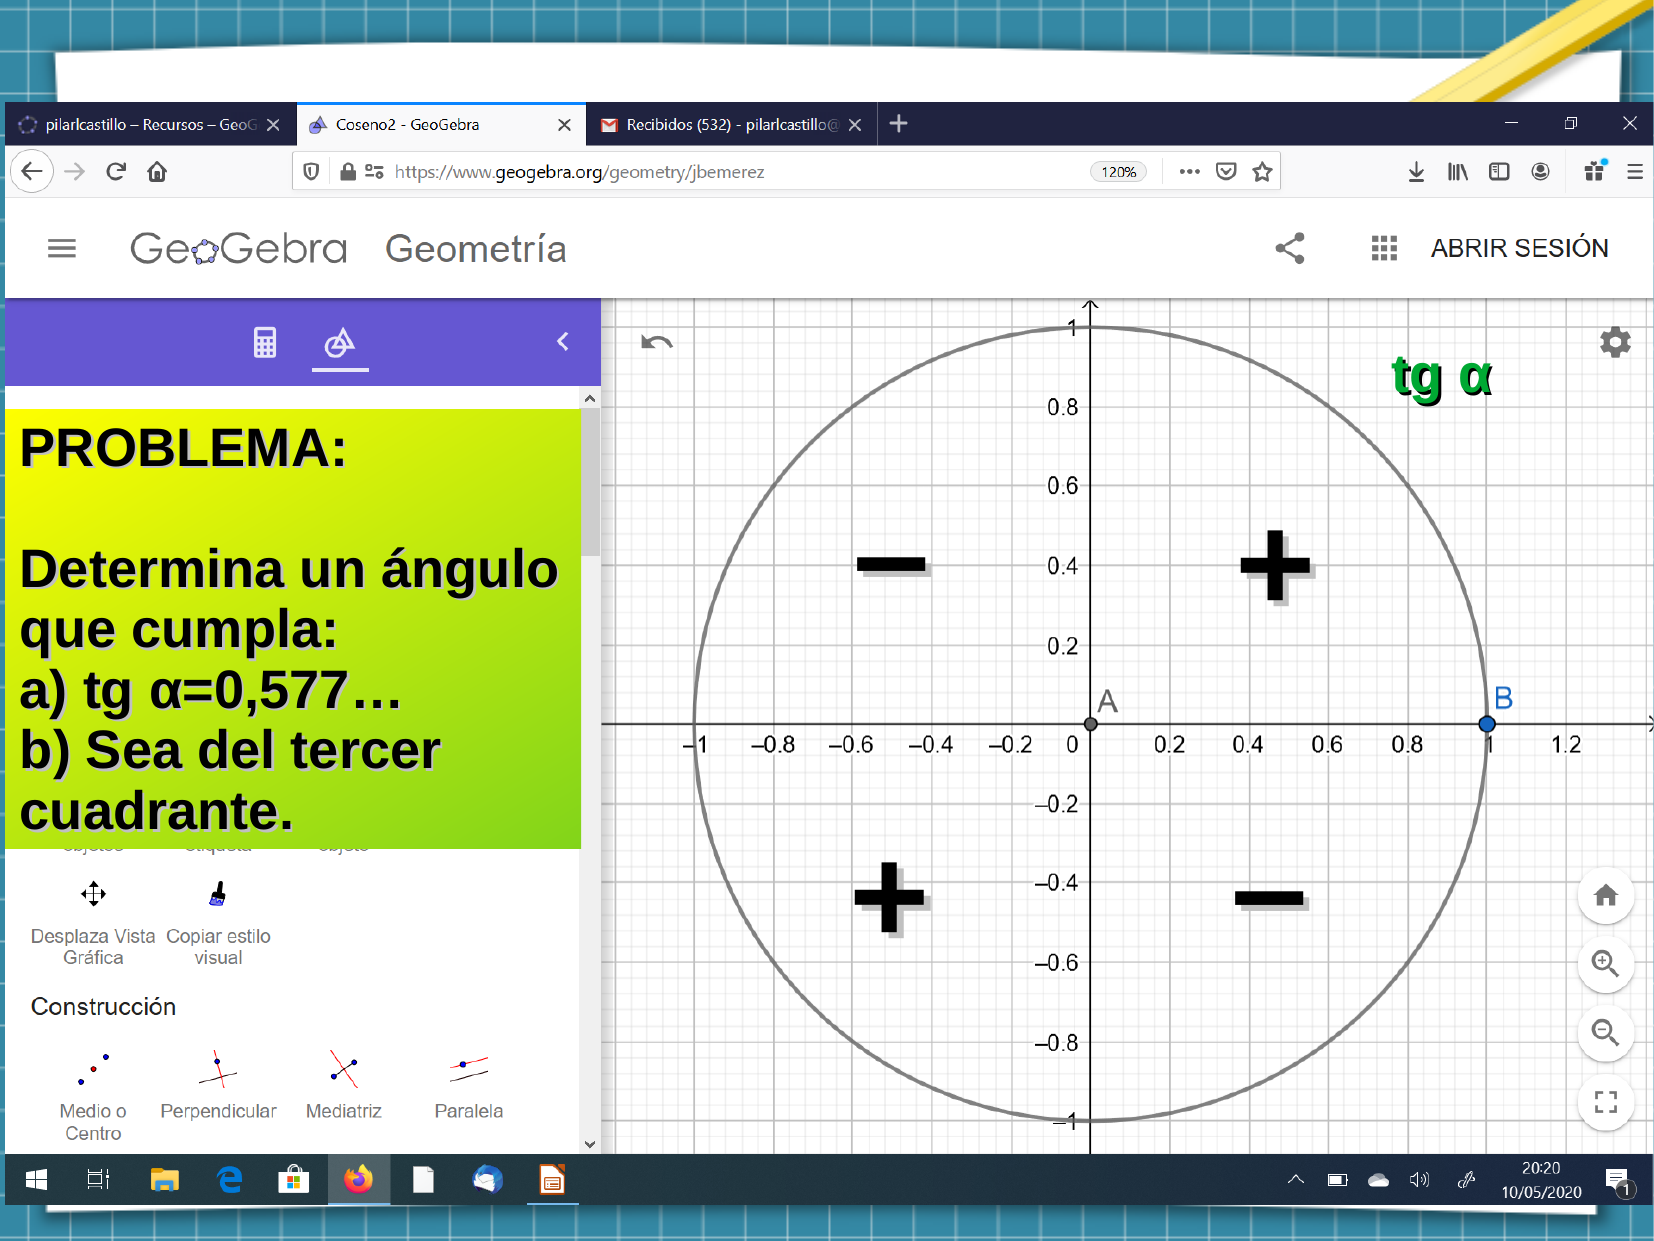

tg α
PROBLEMA:
Determina un ángulo
que cumpla:
a) tg α=0,577…
b) Sea del tercer
cuadrante.
–
+
–
+